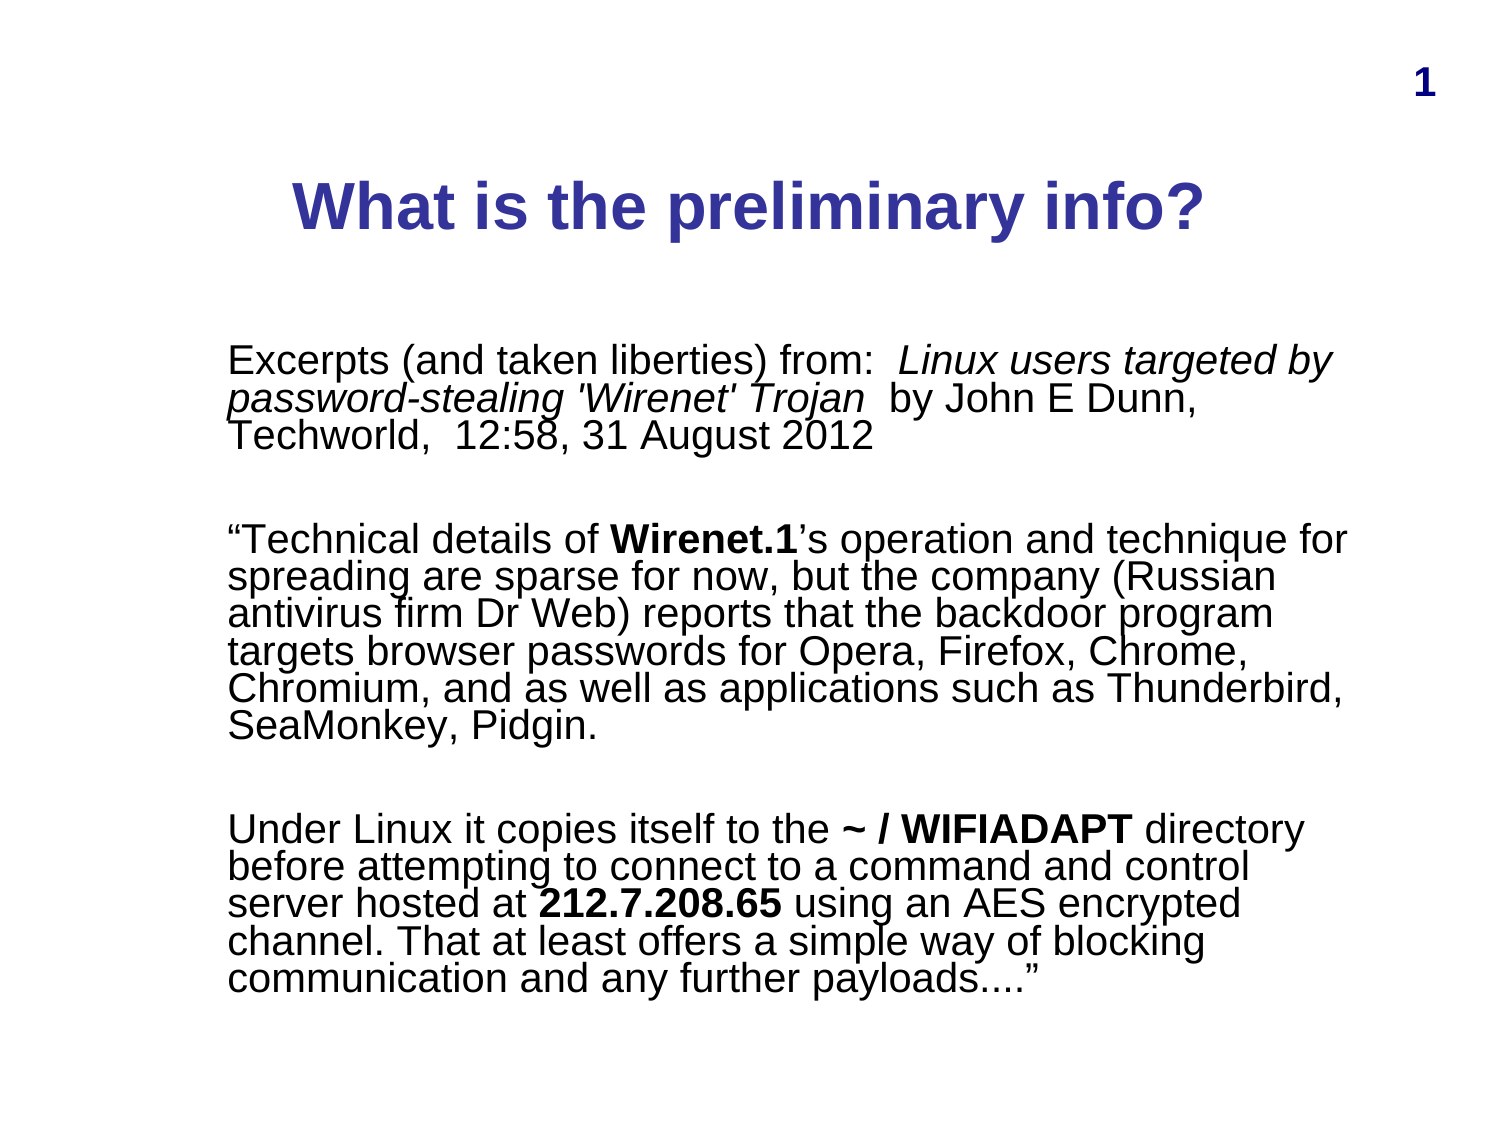

1
# What is the preliminary info?
Excerpts (and taken liberties) from: Linux users targeted by password-stealing 'Wirenet' Trojan by John E Dunn, Techworld, 12:58, 31 August 2012
“Technical details of Wirenet.1’s operation and technique for spreading are sparse for now, but the company (Russian antivirus firm Dr Web) reports that the backdoor program targets browser passwords for Opera, Firefox, Chrome, Chromium, and as well as applications such as Thunderbird, SeaMonkey, Pidgin.
Under Linux it copies itself to the ~ / WIFIADAPT directory before attempting to connect to a command and control server hosted at 212.7.208.65 using an AES encrypted channel. That at least offers a simple way of blocking communication and any further payloads....”